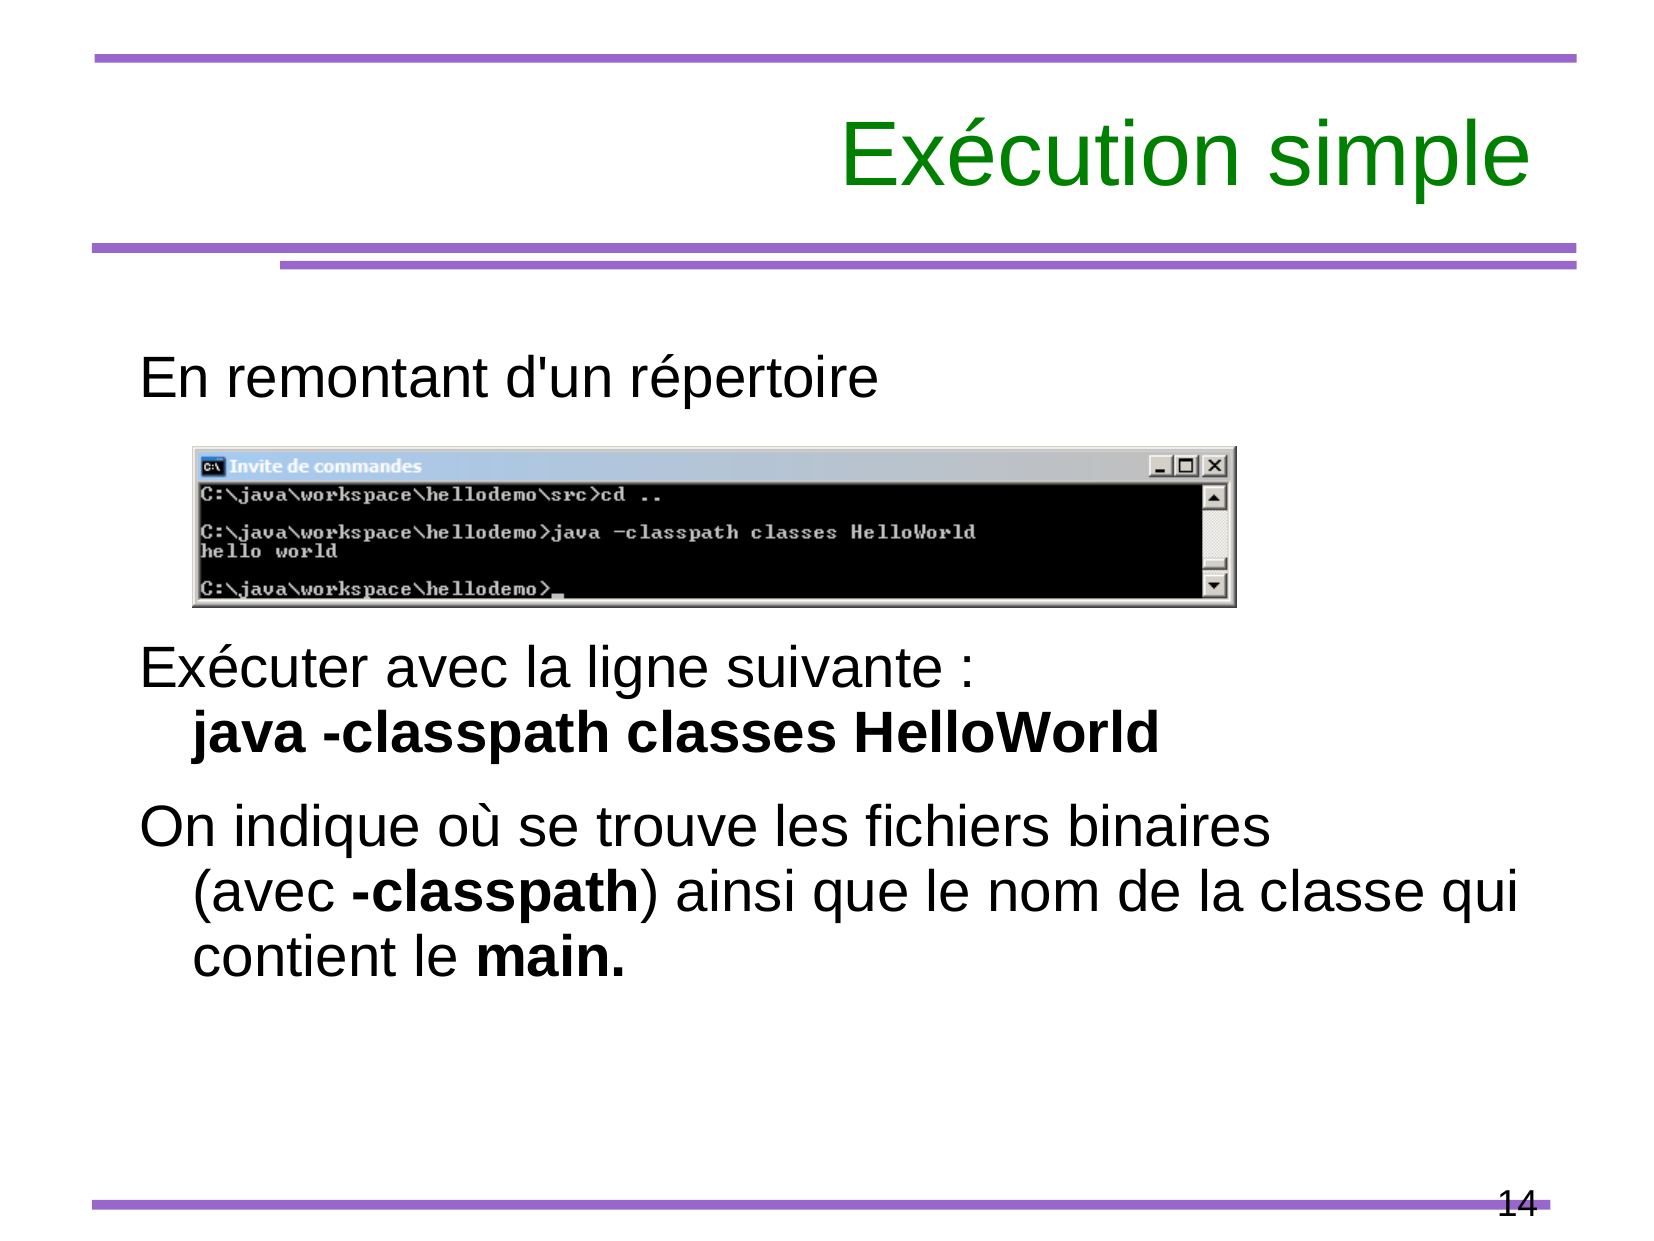

# Exécution simple
En remontant d'un répertoire
Exécuter avec la ligne suivante :
java -classpath classes HelloWorld
On indique où se trouve les fichiers binaires
(avec -classpath) ainsi que le nom de la classe qui contient le main.